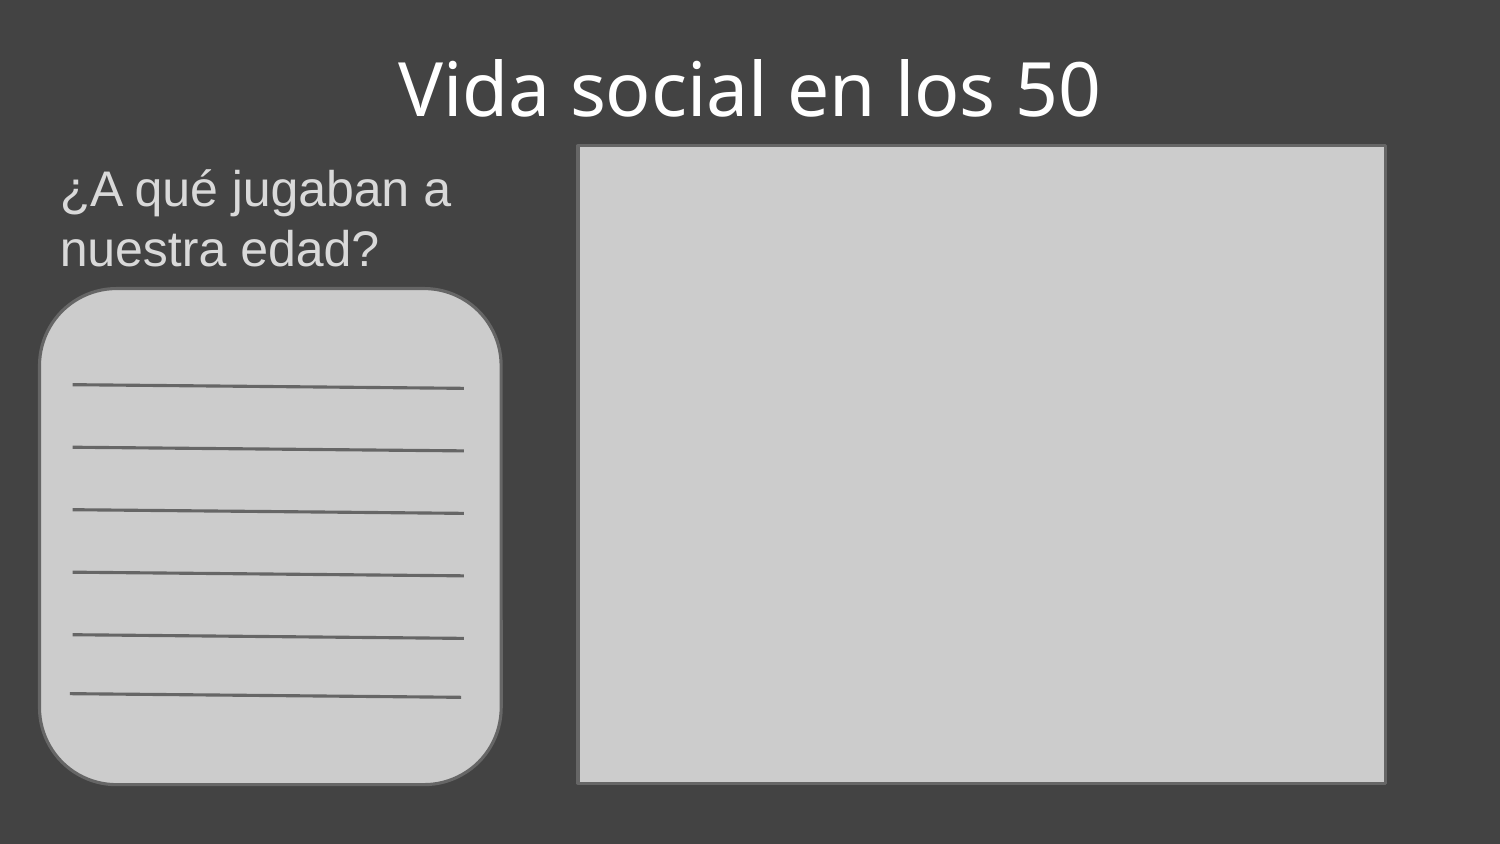

Vida social en los 50
¿A qué jugaban a nuestra edad?